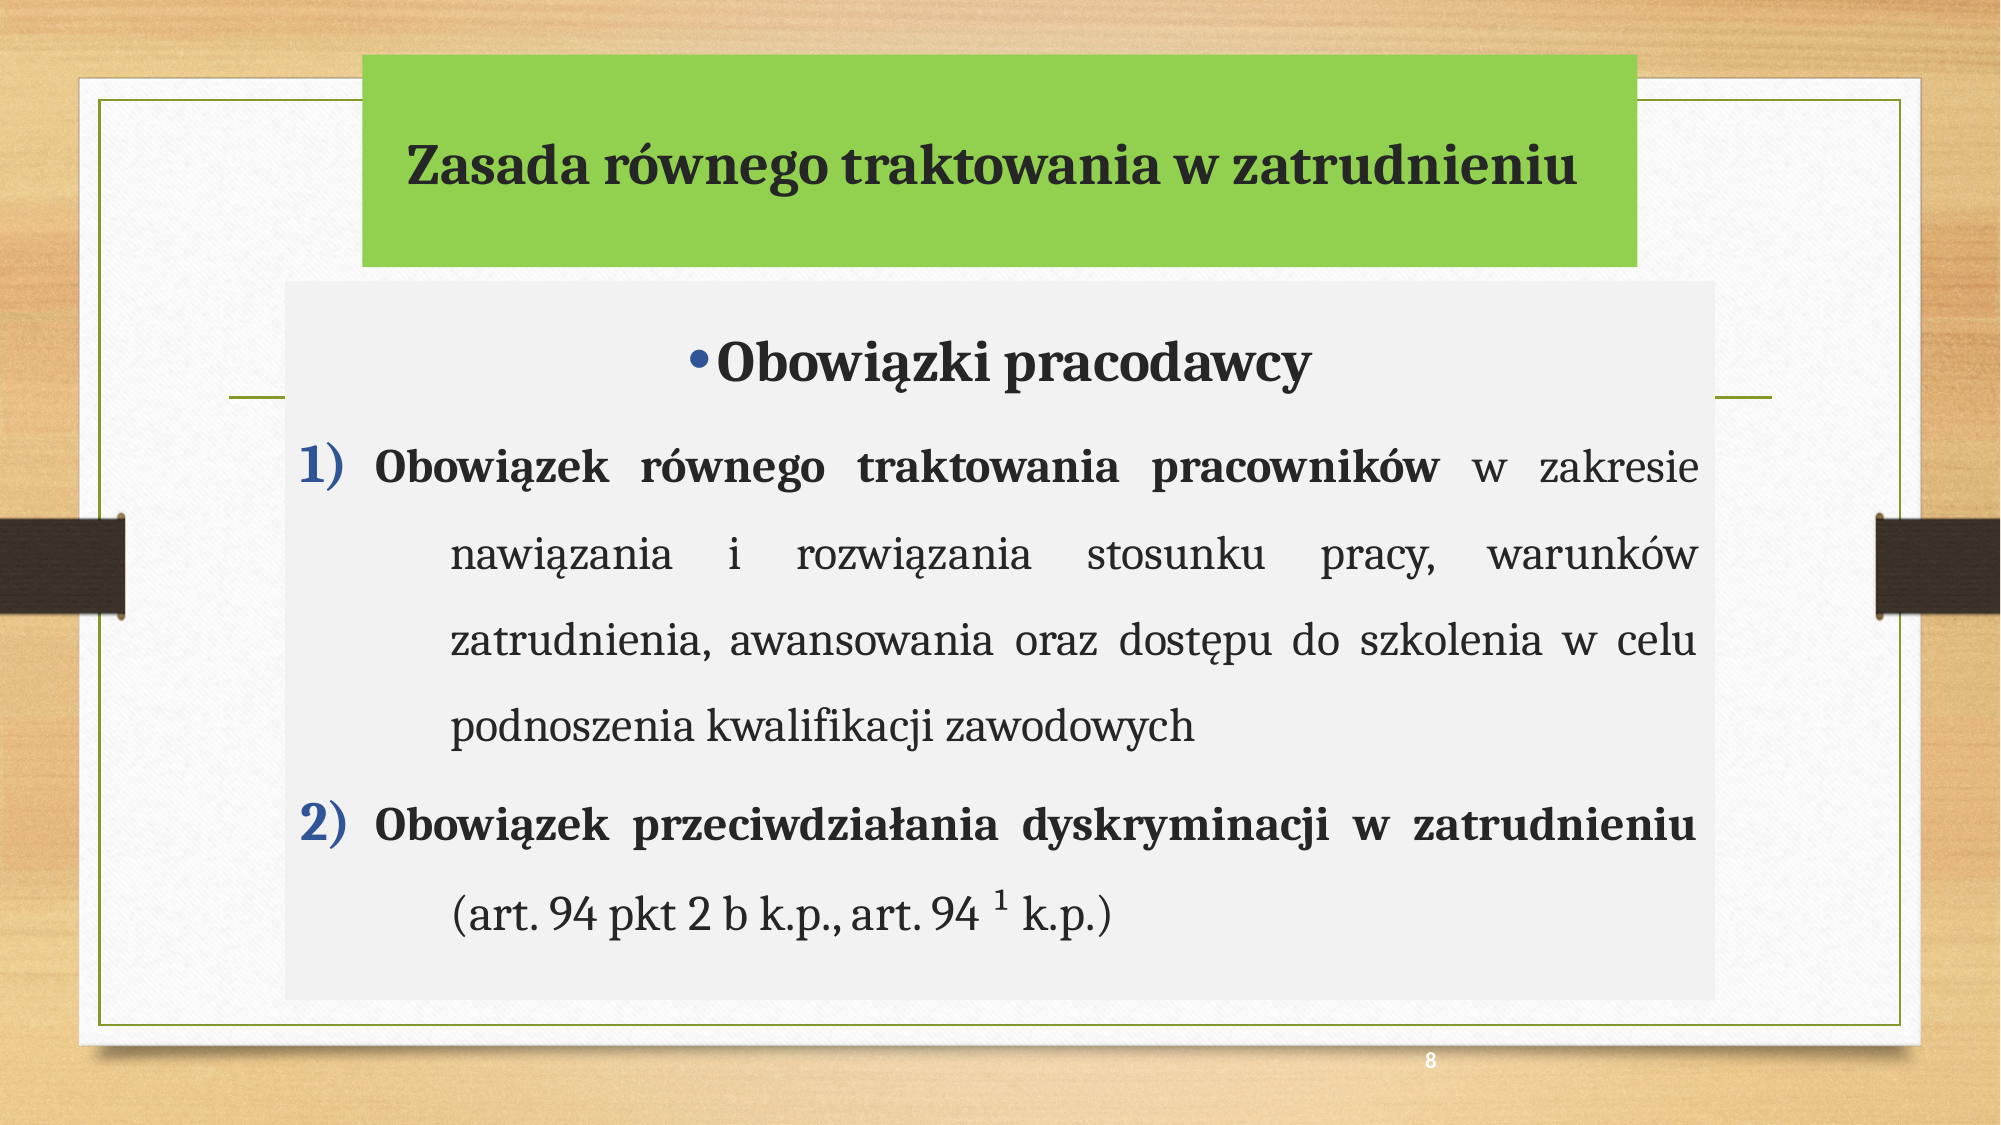

# Zasada równego traktowania w zatrudnieniu
Obowiązki pracodawcy
Obowiązek równego traktowania pracowników w zakresie nawiązania i rozwiązania stosunku pracy, warunków zatrudnienia, awansowania oraz dostępu do szkolenia w celu podnoszenia kwalifikacji zawodowych
Obowiązek przeciwdziałania dyskryminacji w zatrudnieniu (art. 94 pkt 2 b k.p., art. 94 ¹ k.p.)